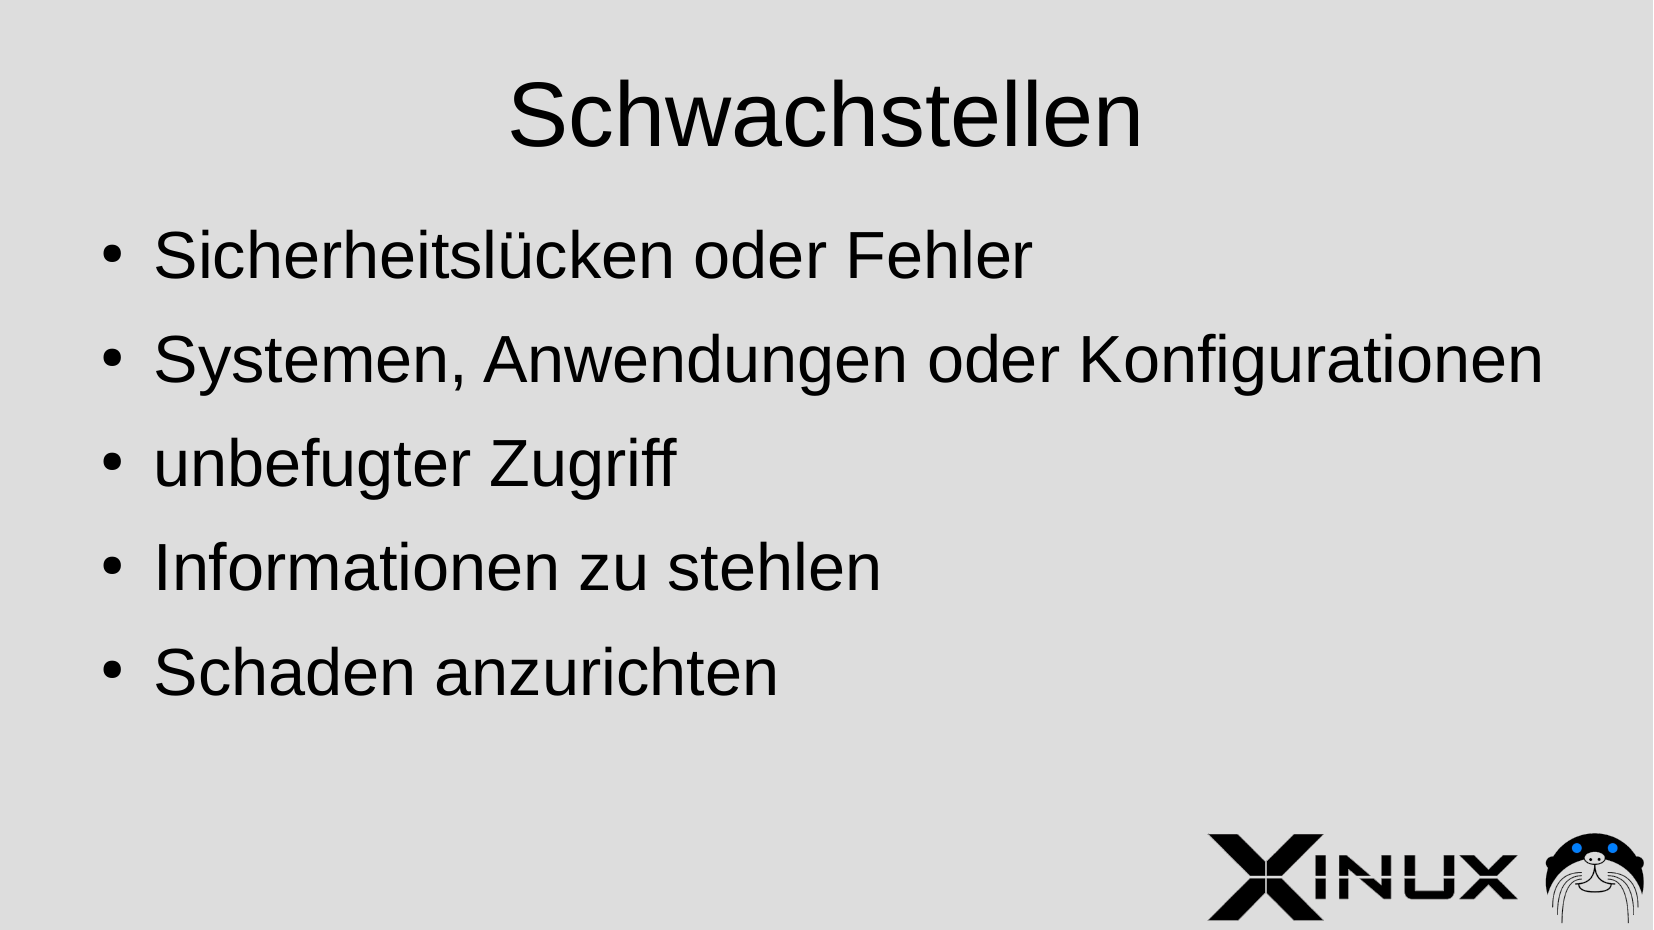

# Schwachstellen
Sicherheitslücken oder Fehler
Systemen, Anwendungen oder Konfigurationen
unbefugter Zugriff
Informationen zu stehlen
Schaden anzurichten